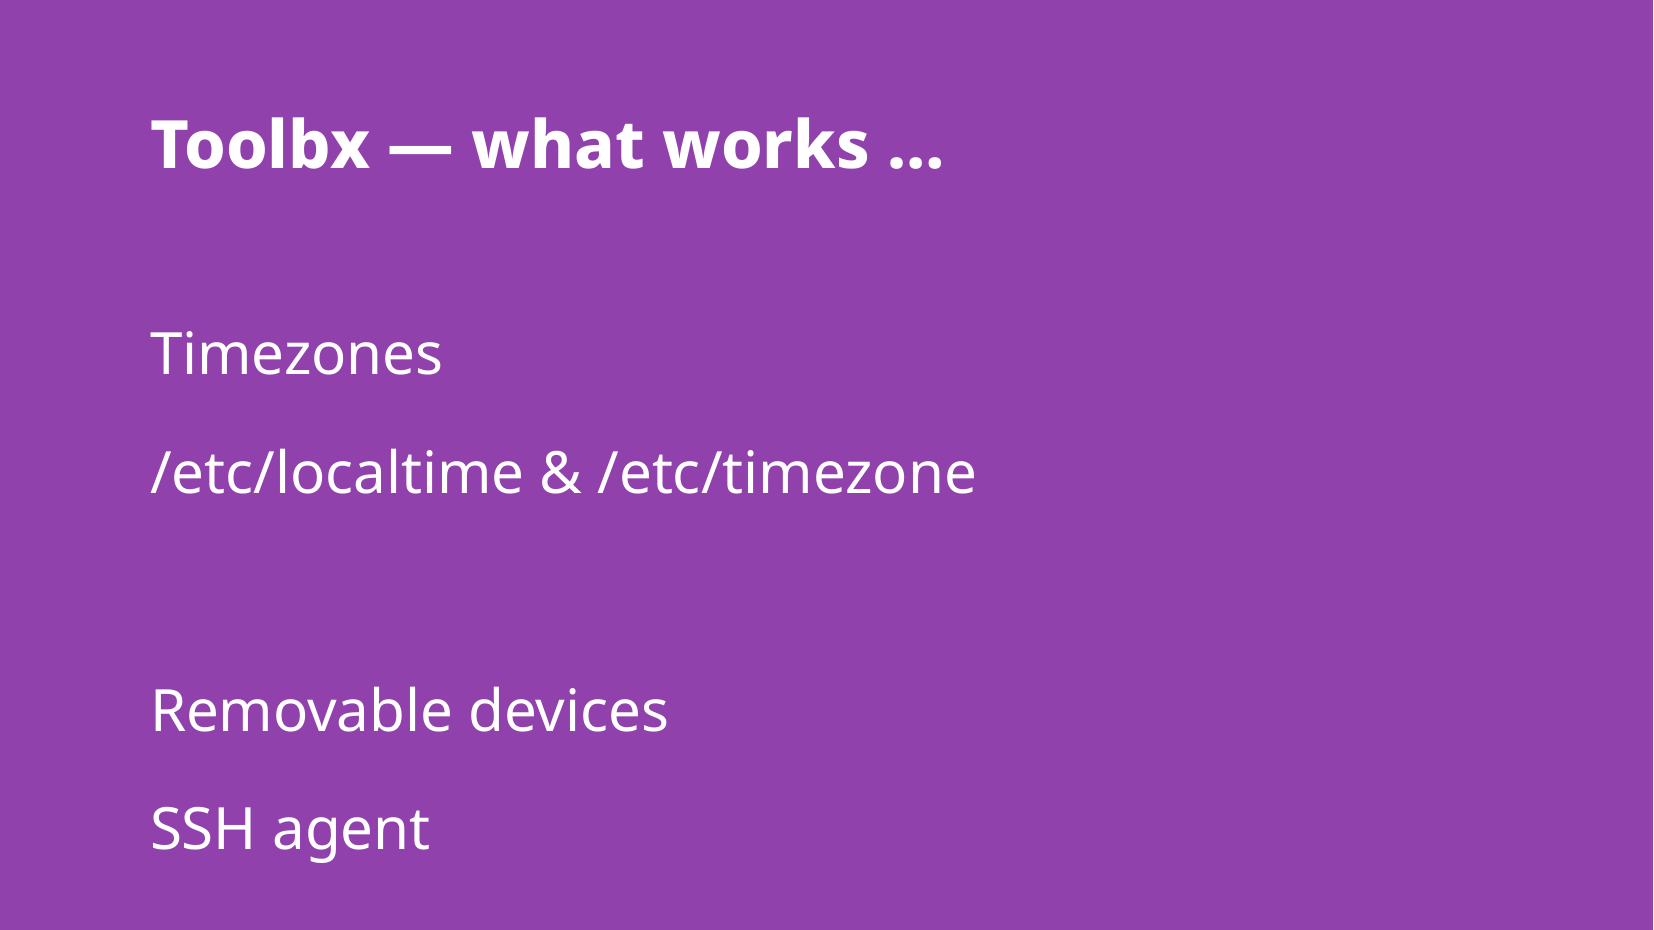

# Toolbx — what works …
Timezones
/etc/localtime & /etc/timezone
Removable devices
SSH agent